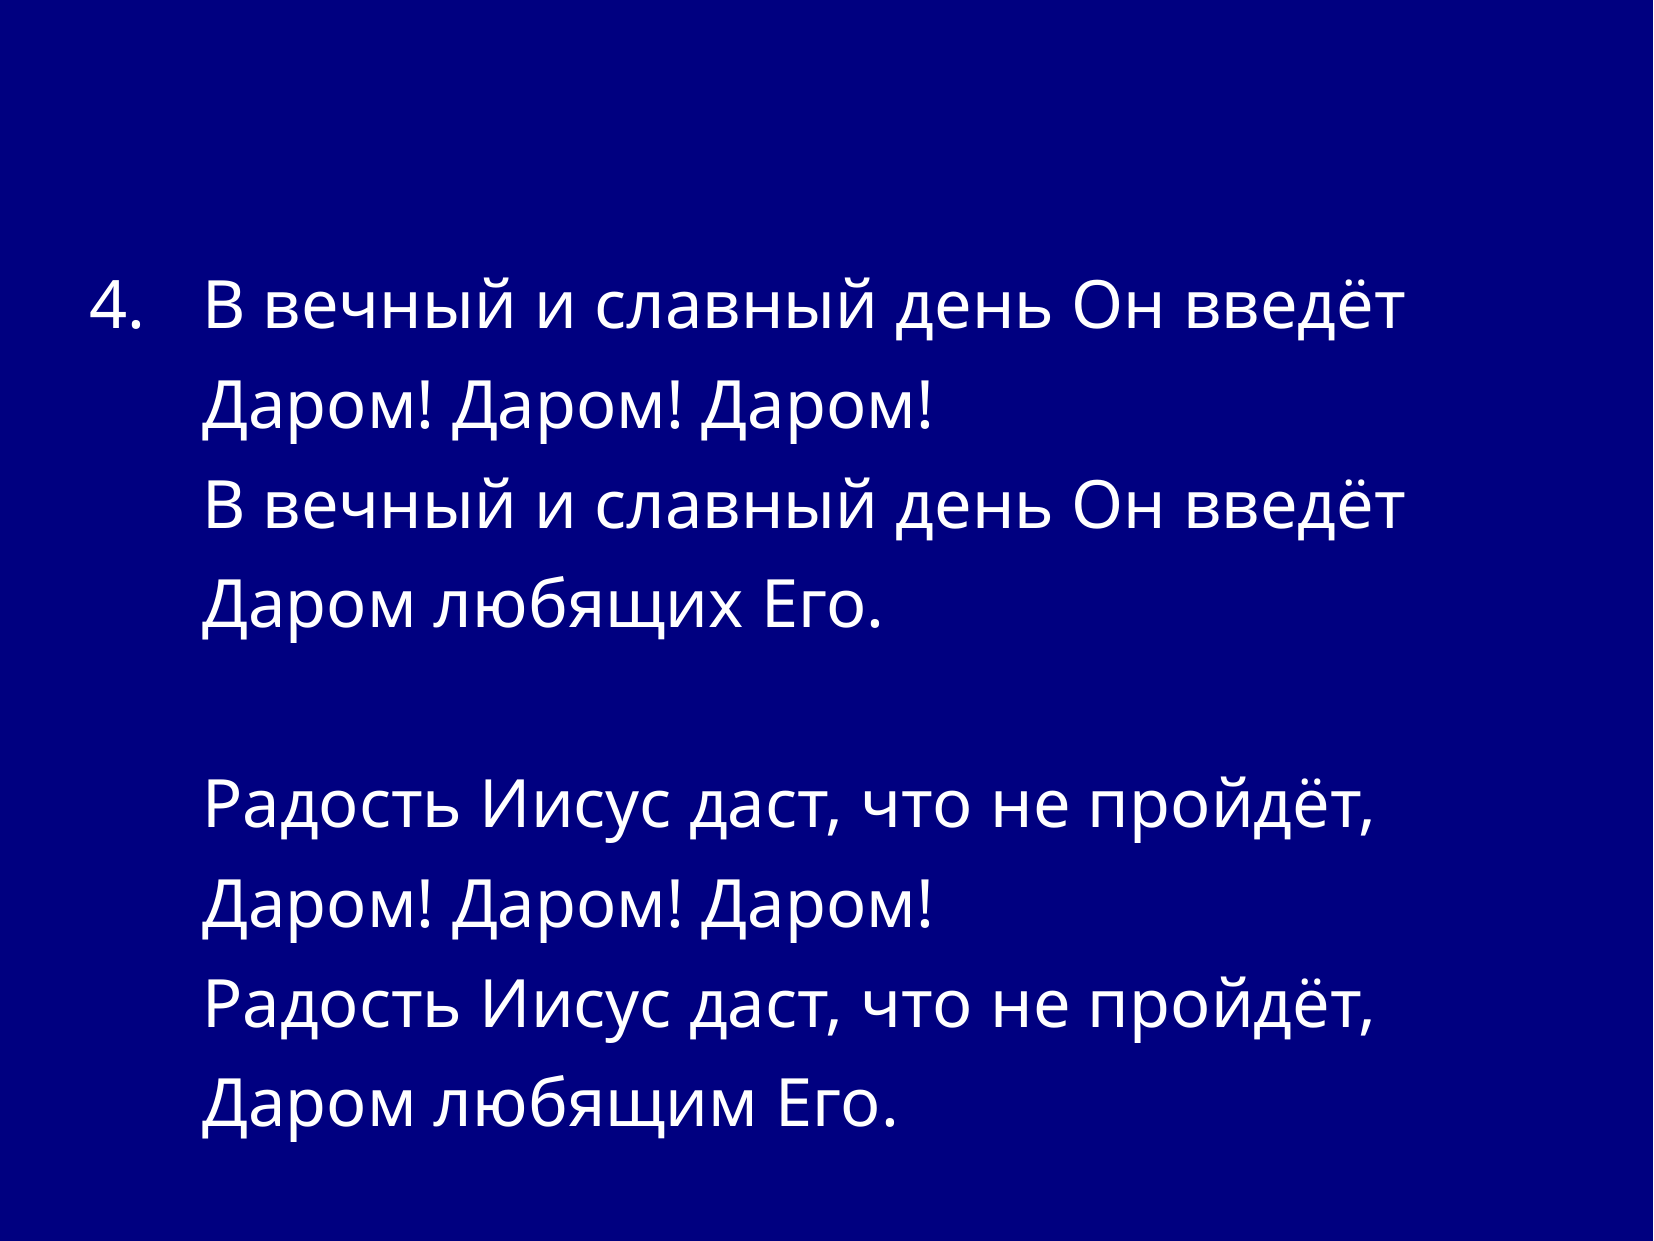

4.	В вечный и славный день Он введёт
	Даром! Даром! Даром!
	В вечный и славный день Он введёт
	Даром любящих Его.
	Радость Иисус даст, что не пройдёт,
	Даром! Даром! Даром!
	Радость Иисус даст, что не пройдёт,
	Даром любящим Его.